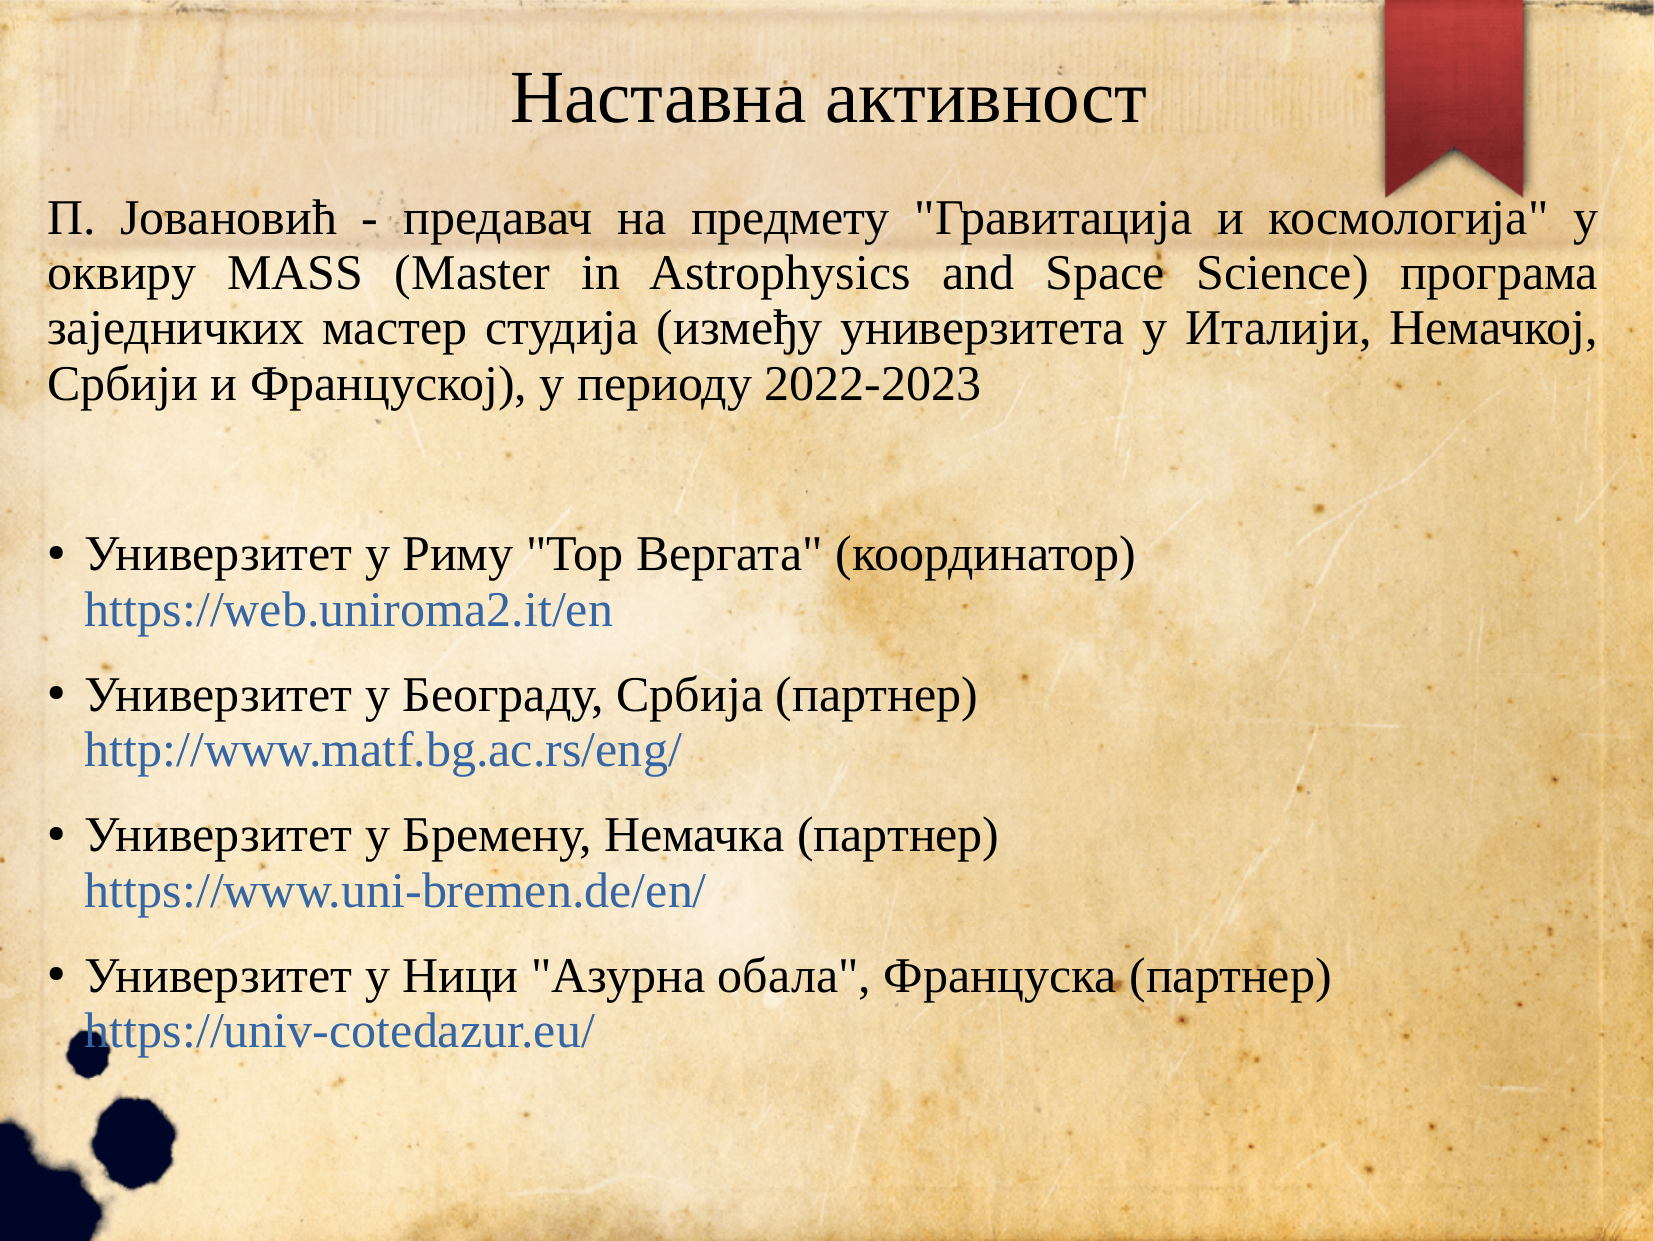

# Наставна активност
П. Јовановић - предавач на предмету "Гравитација и космологија" у оквиру MASS (Master in Astrophysics and Space Science) програма заjедничких мастер студиjа (између универзитета у Италији, Немачкој, Србији и Француској), у периоду 2022-2023
Универзитет у Риму "Тор Вергата" (координатор)
 https://web.uniroma2.it/en
Универзитет у Београду, Србија (партнер)
 http://www.matf.bg.ac.rs/eng/
Универзитет у Бремену, Немачка (партнер)
 https://www.uni-bremen.de/en/
Универзитет у Ници "Азурна обала", Француска (партнер)
 https://univ-cotedazur.eu/